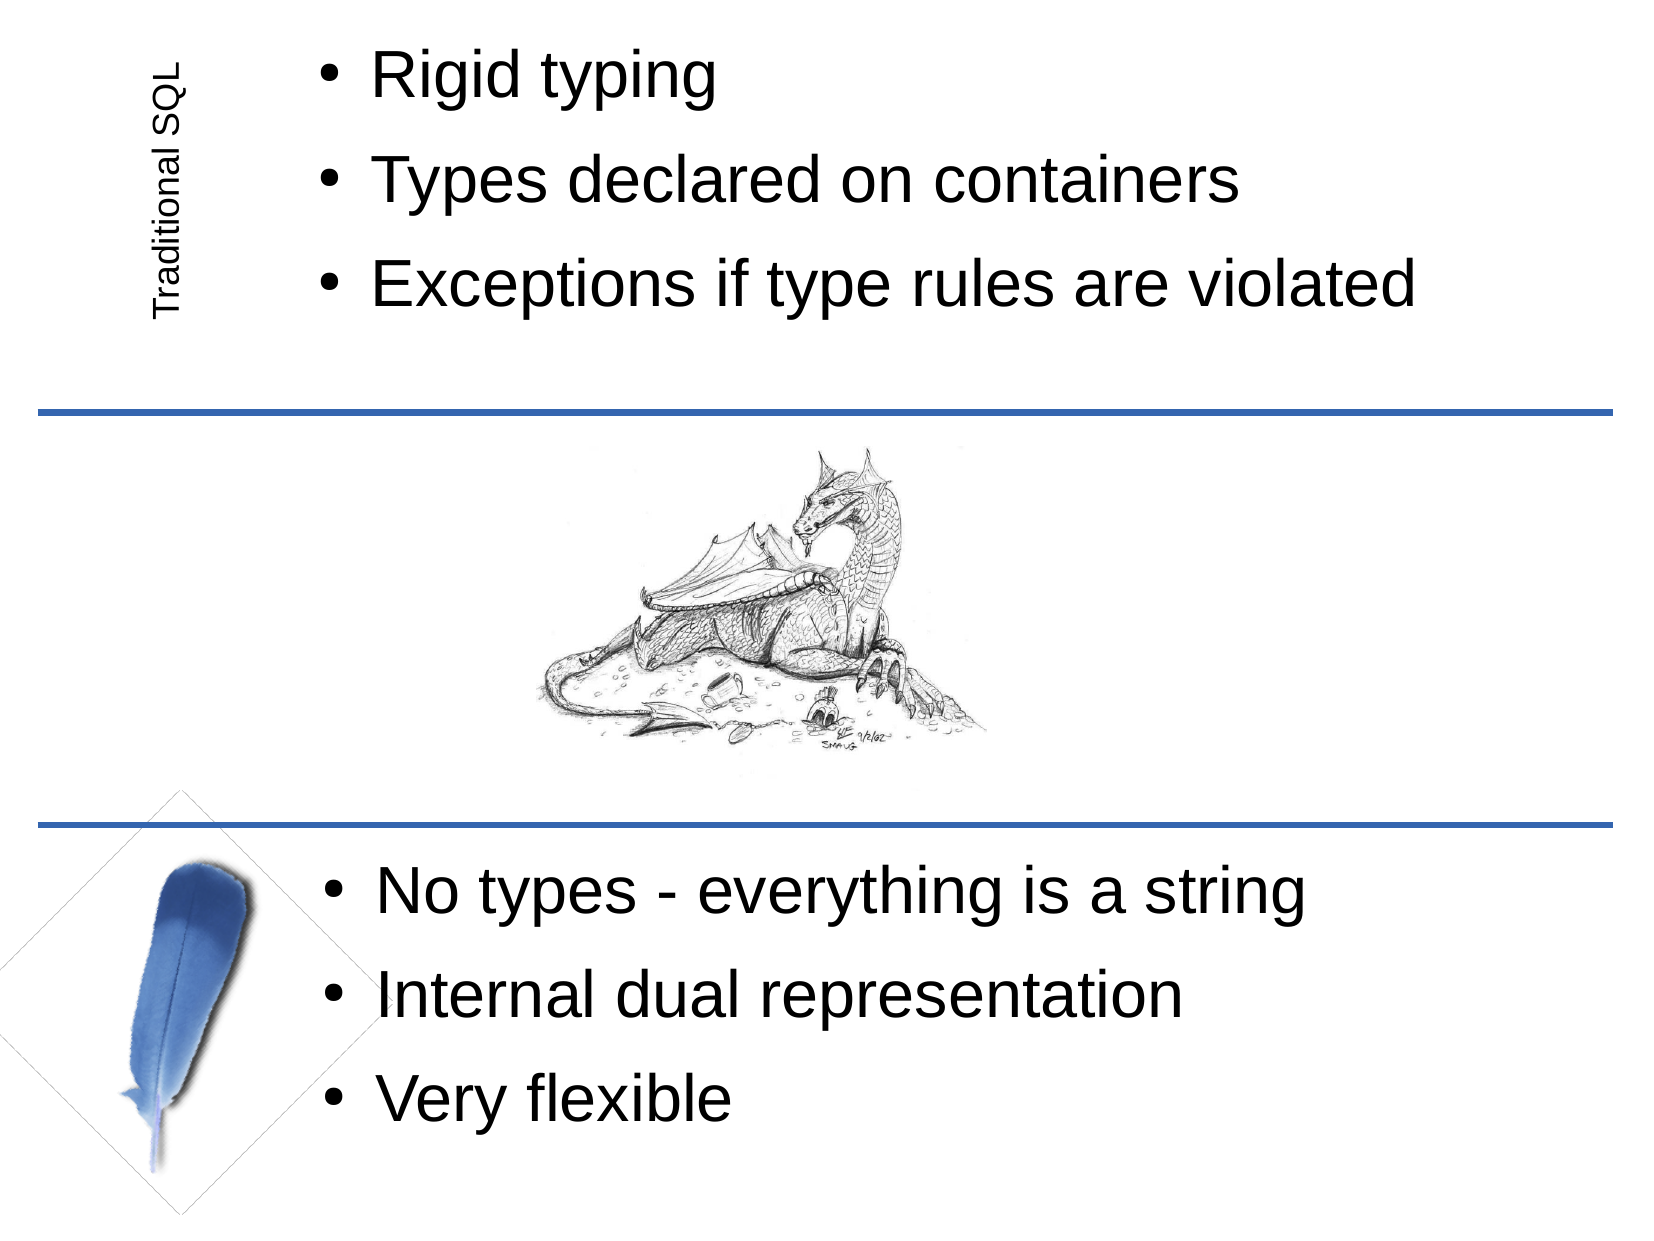

Rigid typing
Types declared on containers
Exceptions if type rules are violated
Traditional SQL
# No types - everything is a string
Internal dual representation
Very flexible